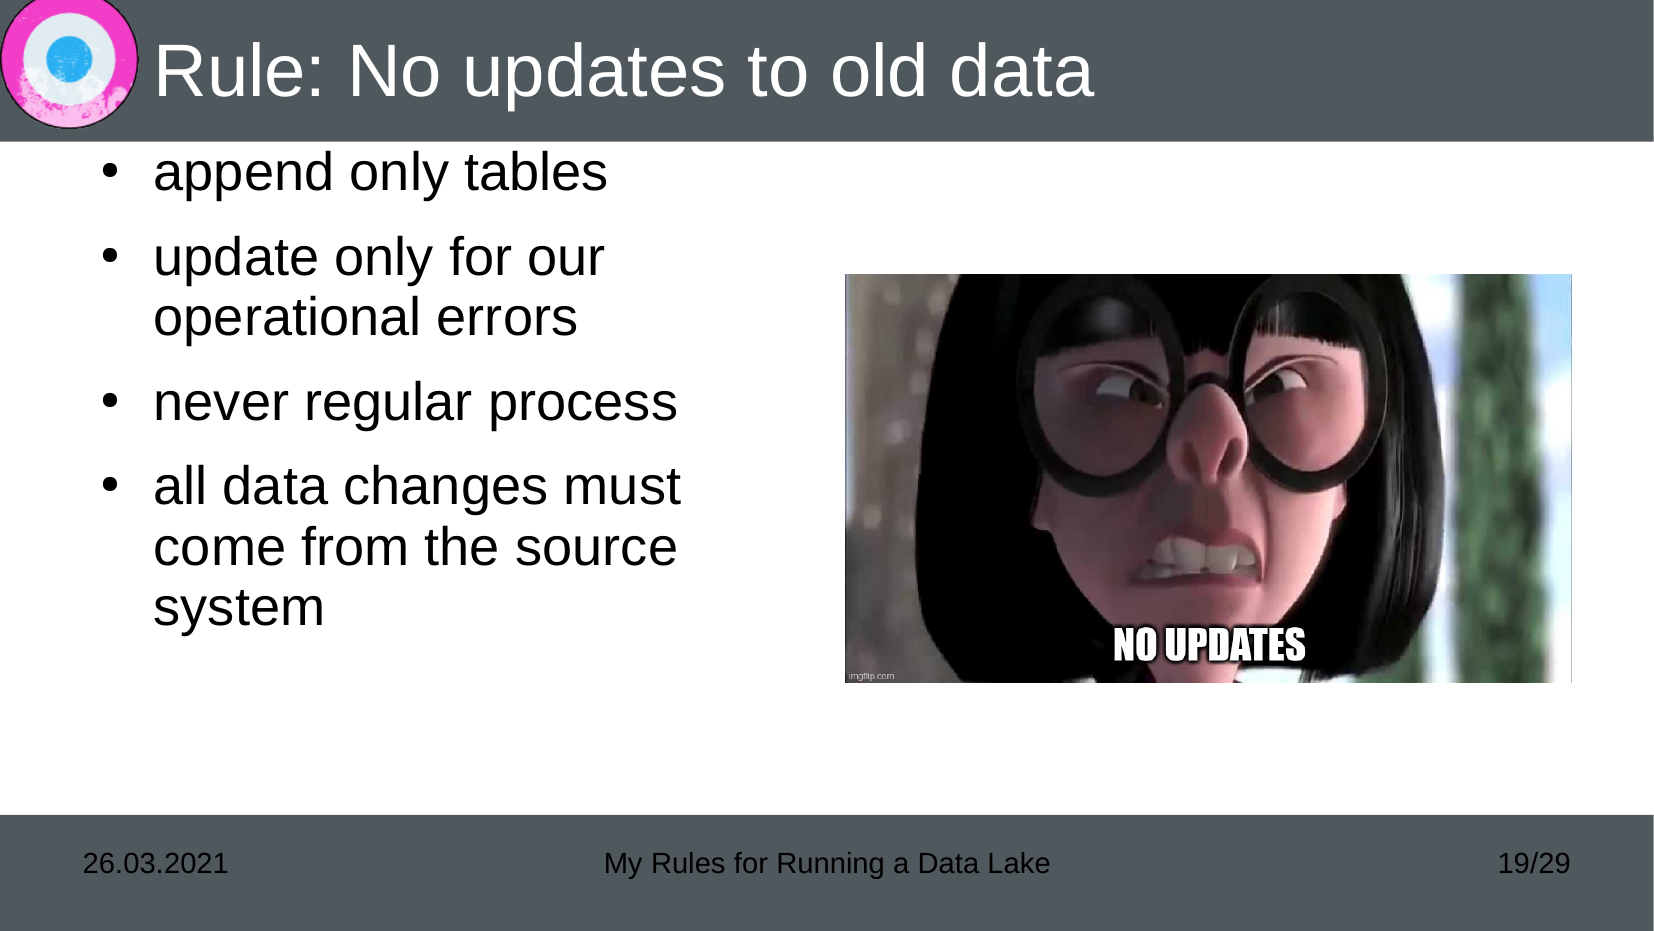

# Rule: No updates to old data
append only tables
update only for our operational errors
never regular process
all data changes must come from the source system
08. März 2019
19